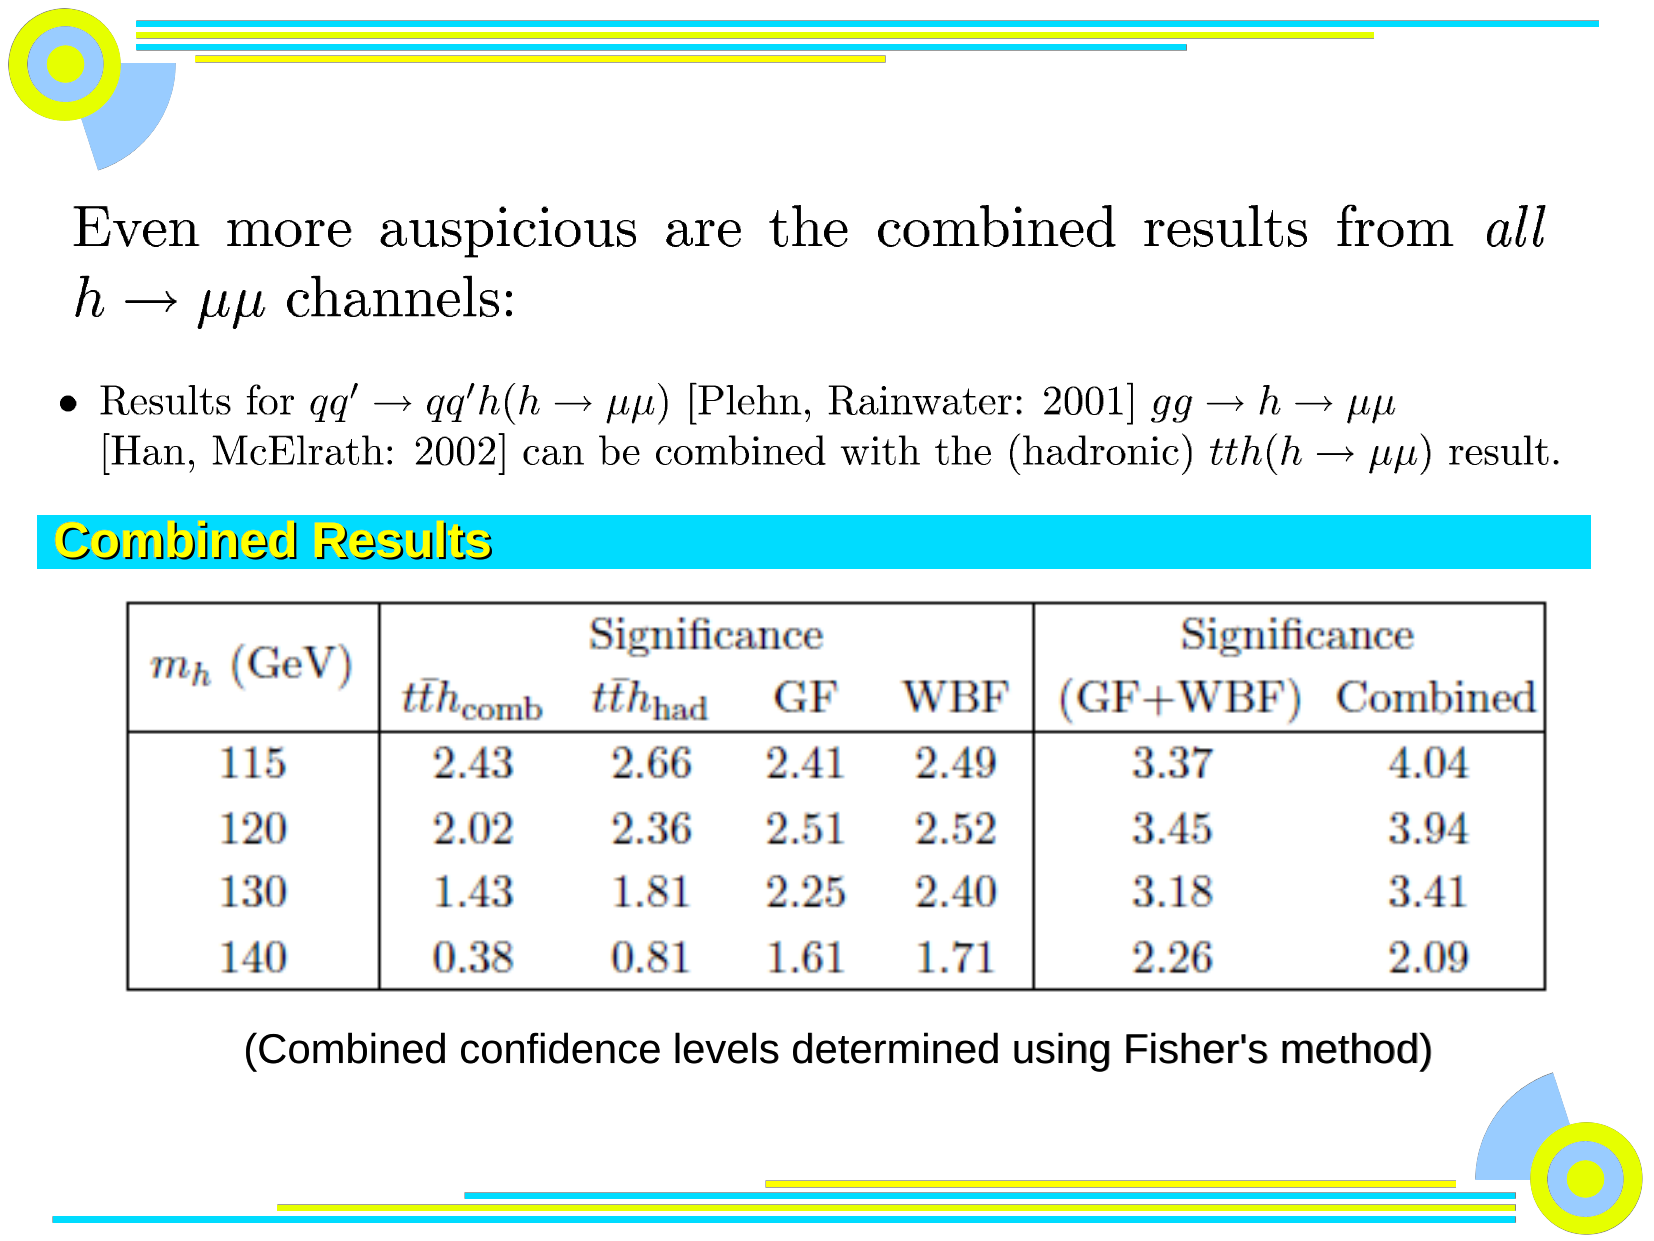

Combined Results
(Combined confidence levels determined using Fisher's method)